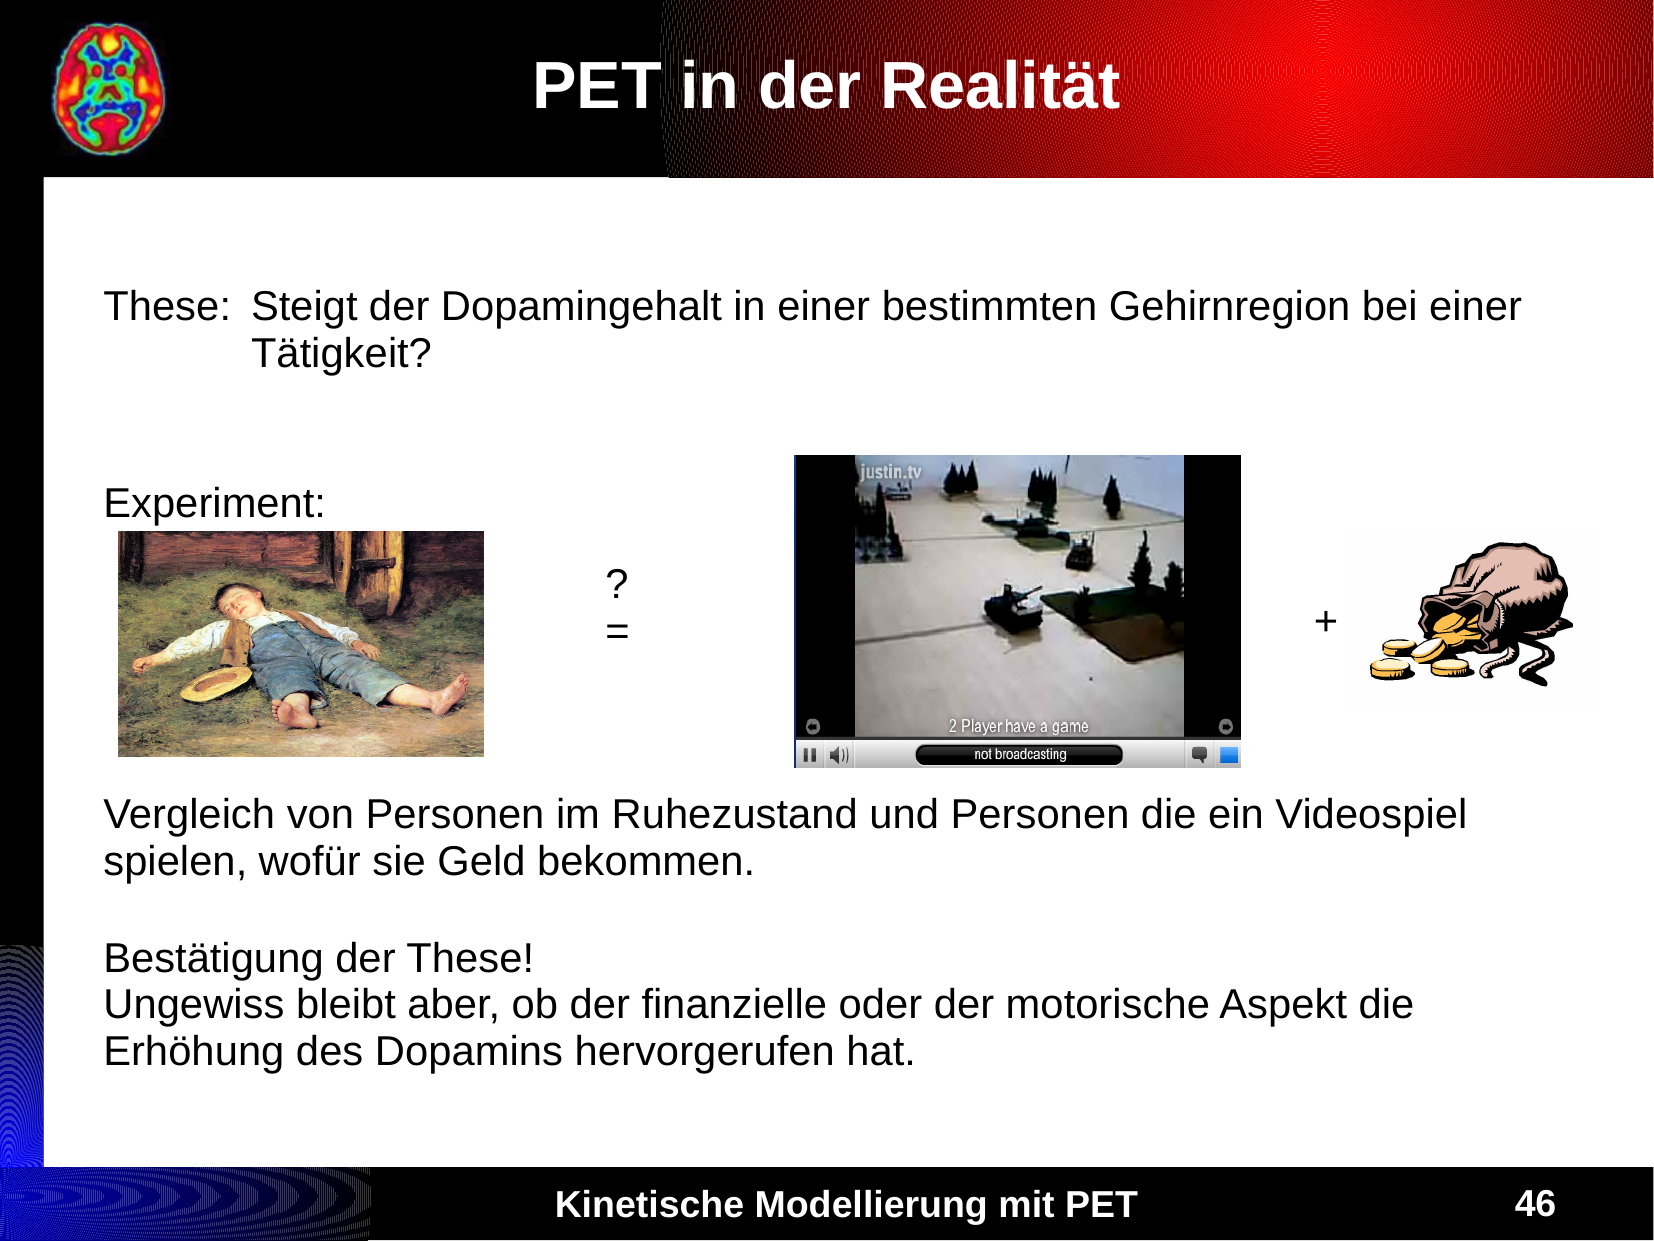

# PET in der Realität
These: 	Steigt der Dopamingehalt in einer bestimmten Gehirnregion bei einer 		Tätigkeit?
Experiment:
?
=
+
Vergleich von Personen im Ruhezustand und Personen die ein Videospiel spielen, wofür sie Geld bekommen.
Bestätigung der These!
Ungewiss bleibt aber, ob der finanzielle oder der motorische Aspekt die Erhöhung des Dopamins hervorgerufen hat.
Kinetische Modellierung mit PET